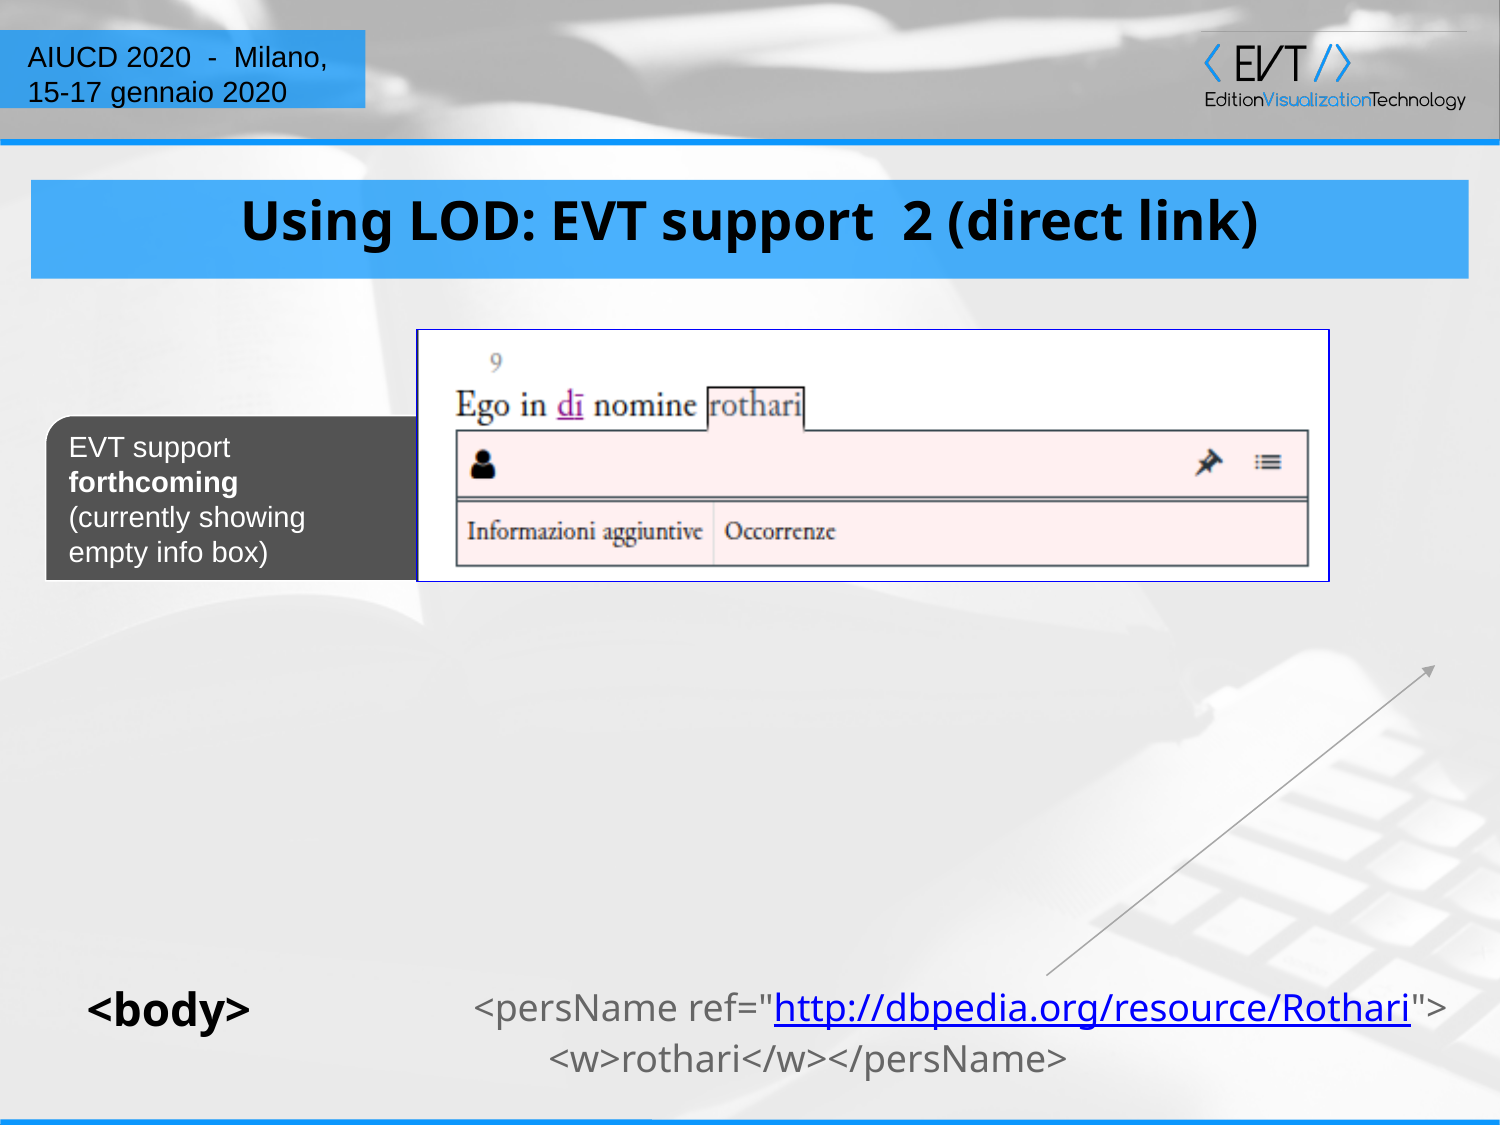

# Using LOD: EVT support 2 (direct link)
EVT support forthcoming
(currently showing
empty info box)
<body>
<persName ref="http://dbpedia.org/resource/Rothari">
	<w>rothari</w></persName>